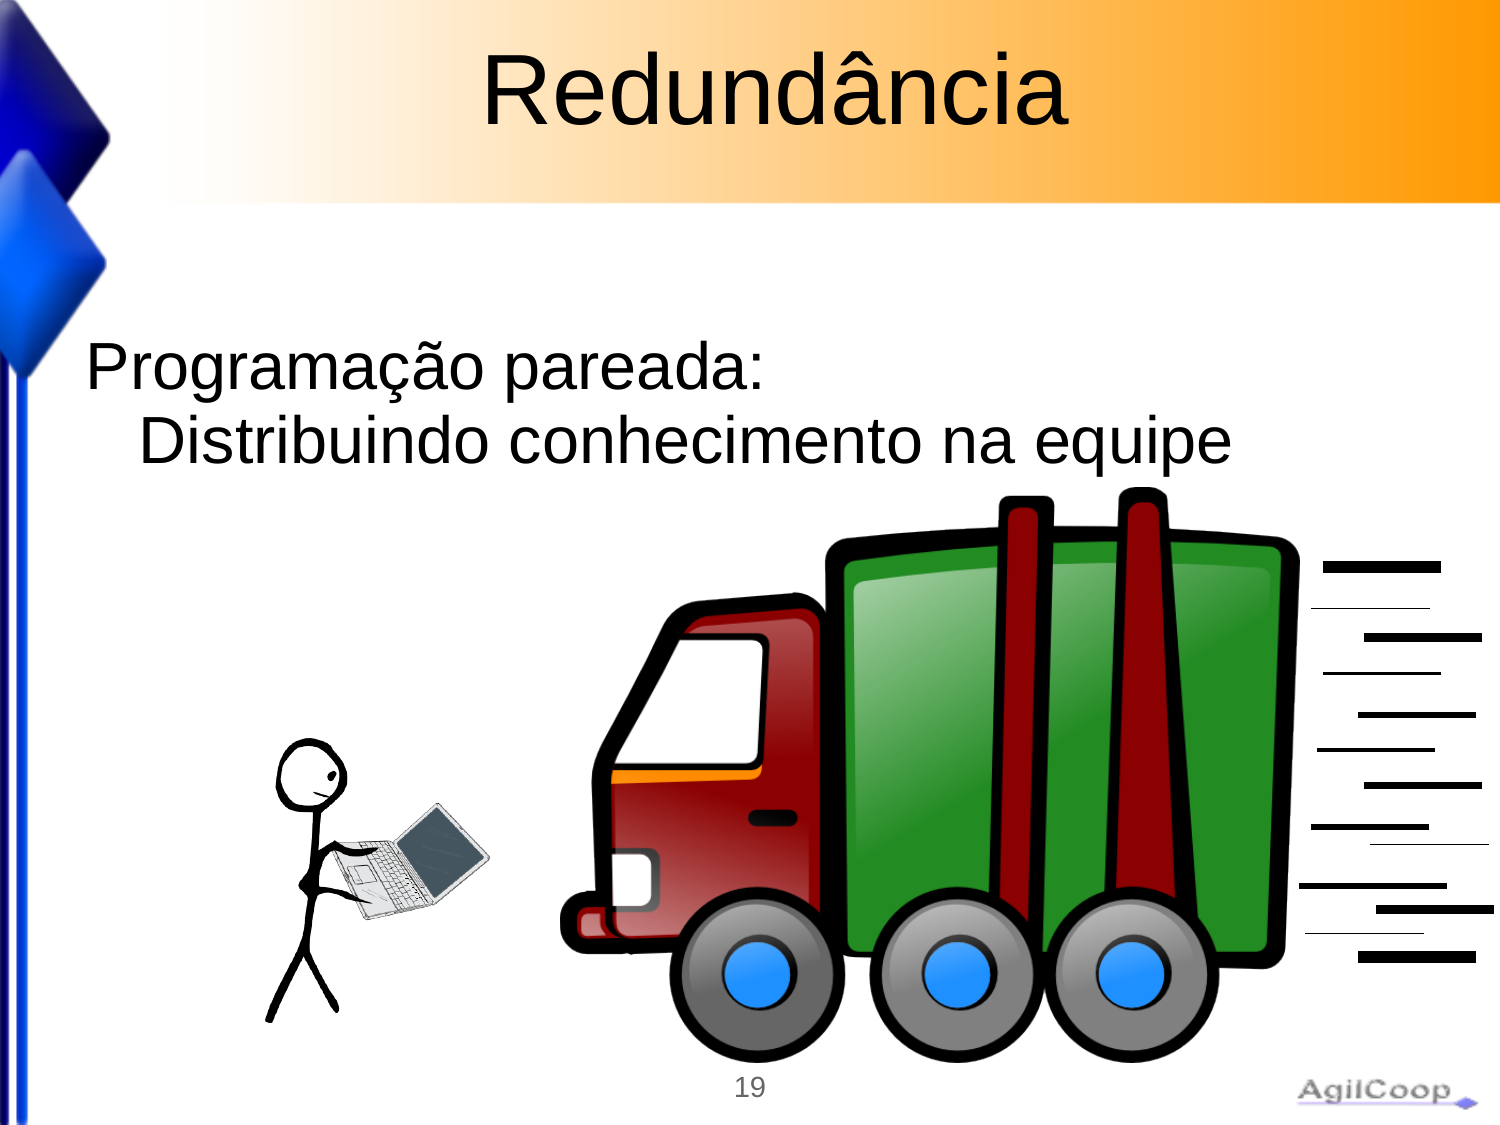

# Redundância
Programação pareada:
Distribuindo conhecimento na equipe
19